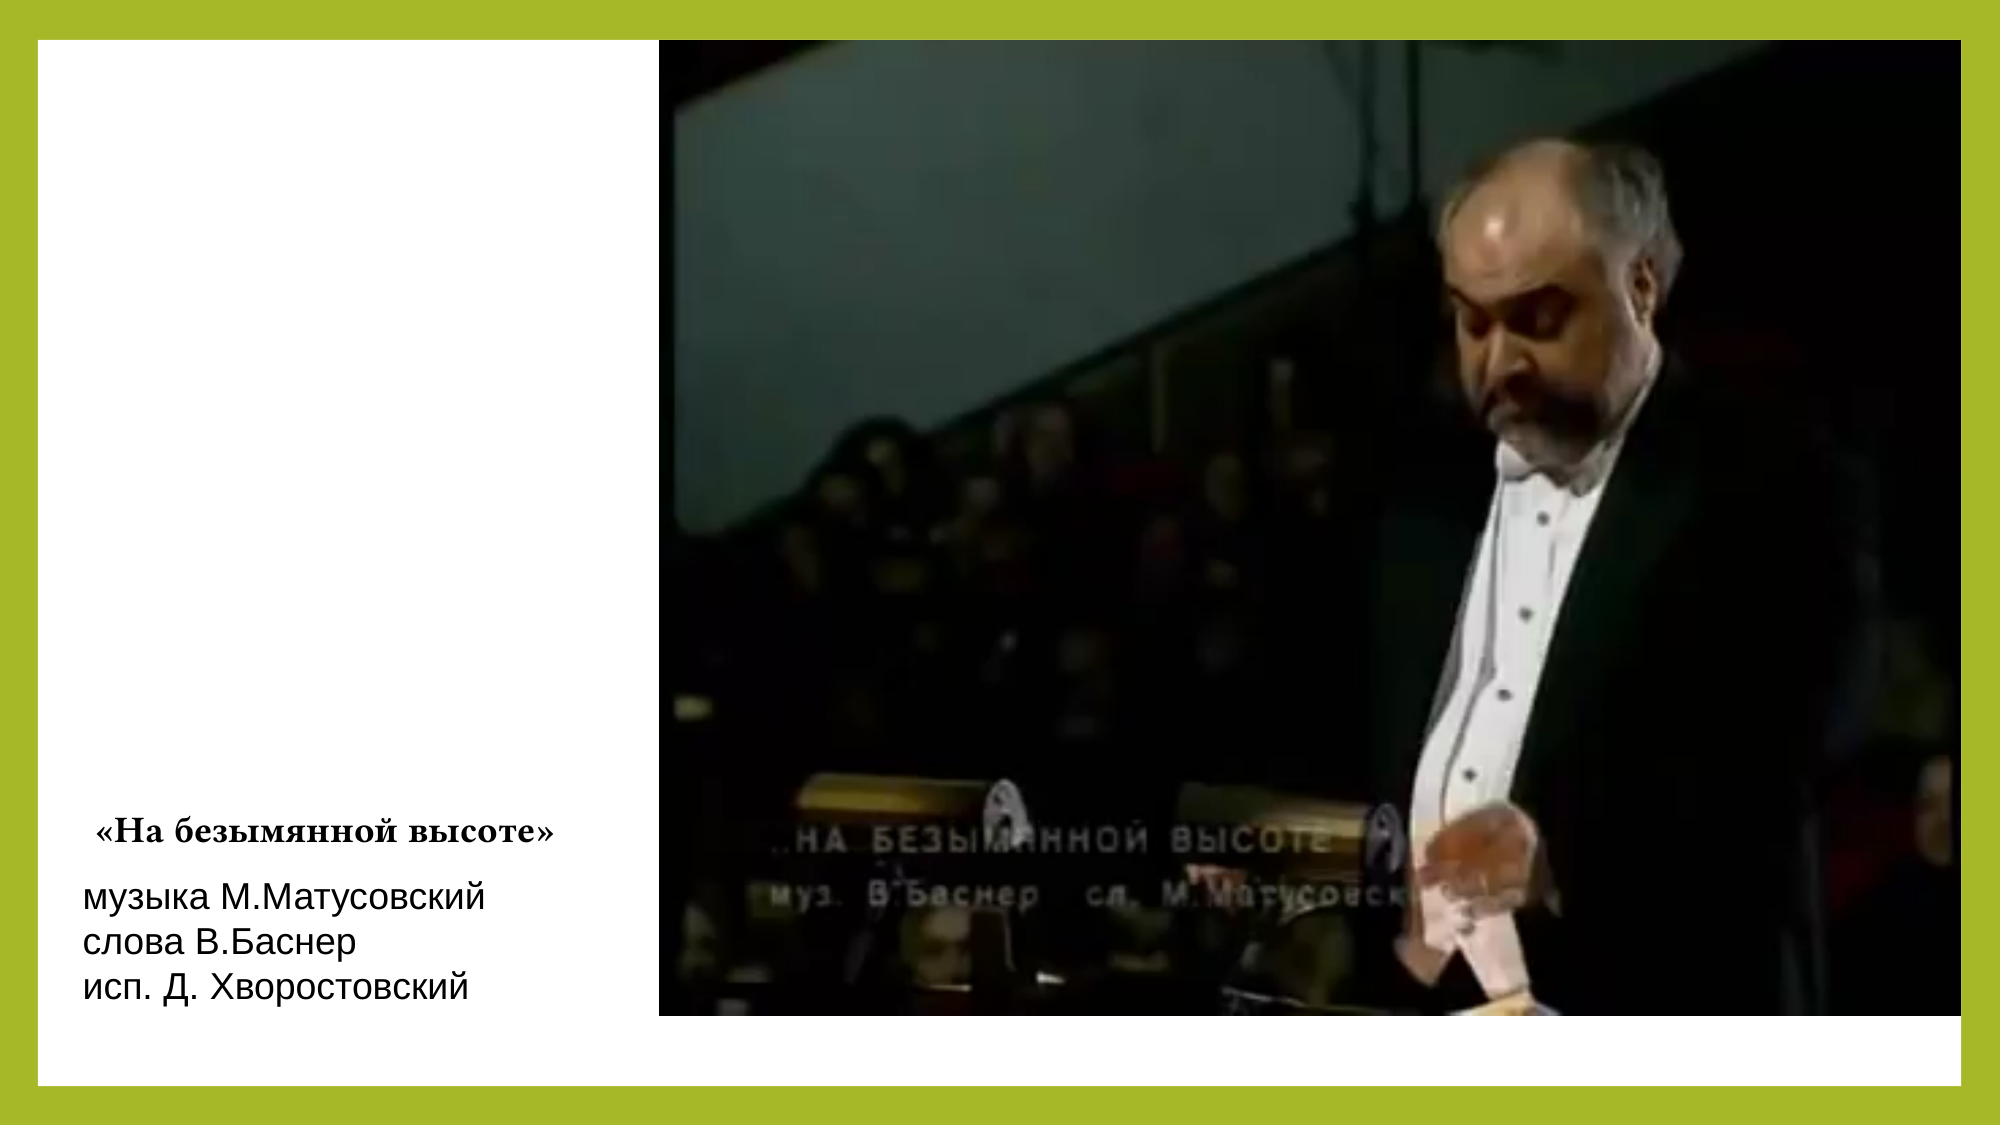

«На безымянной высоте»
музыка М.Матусовский
слова В.Баснер
исп. Д. Хворостовский